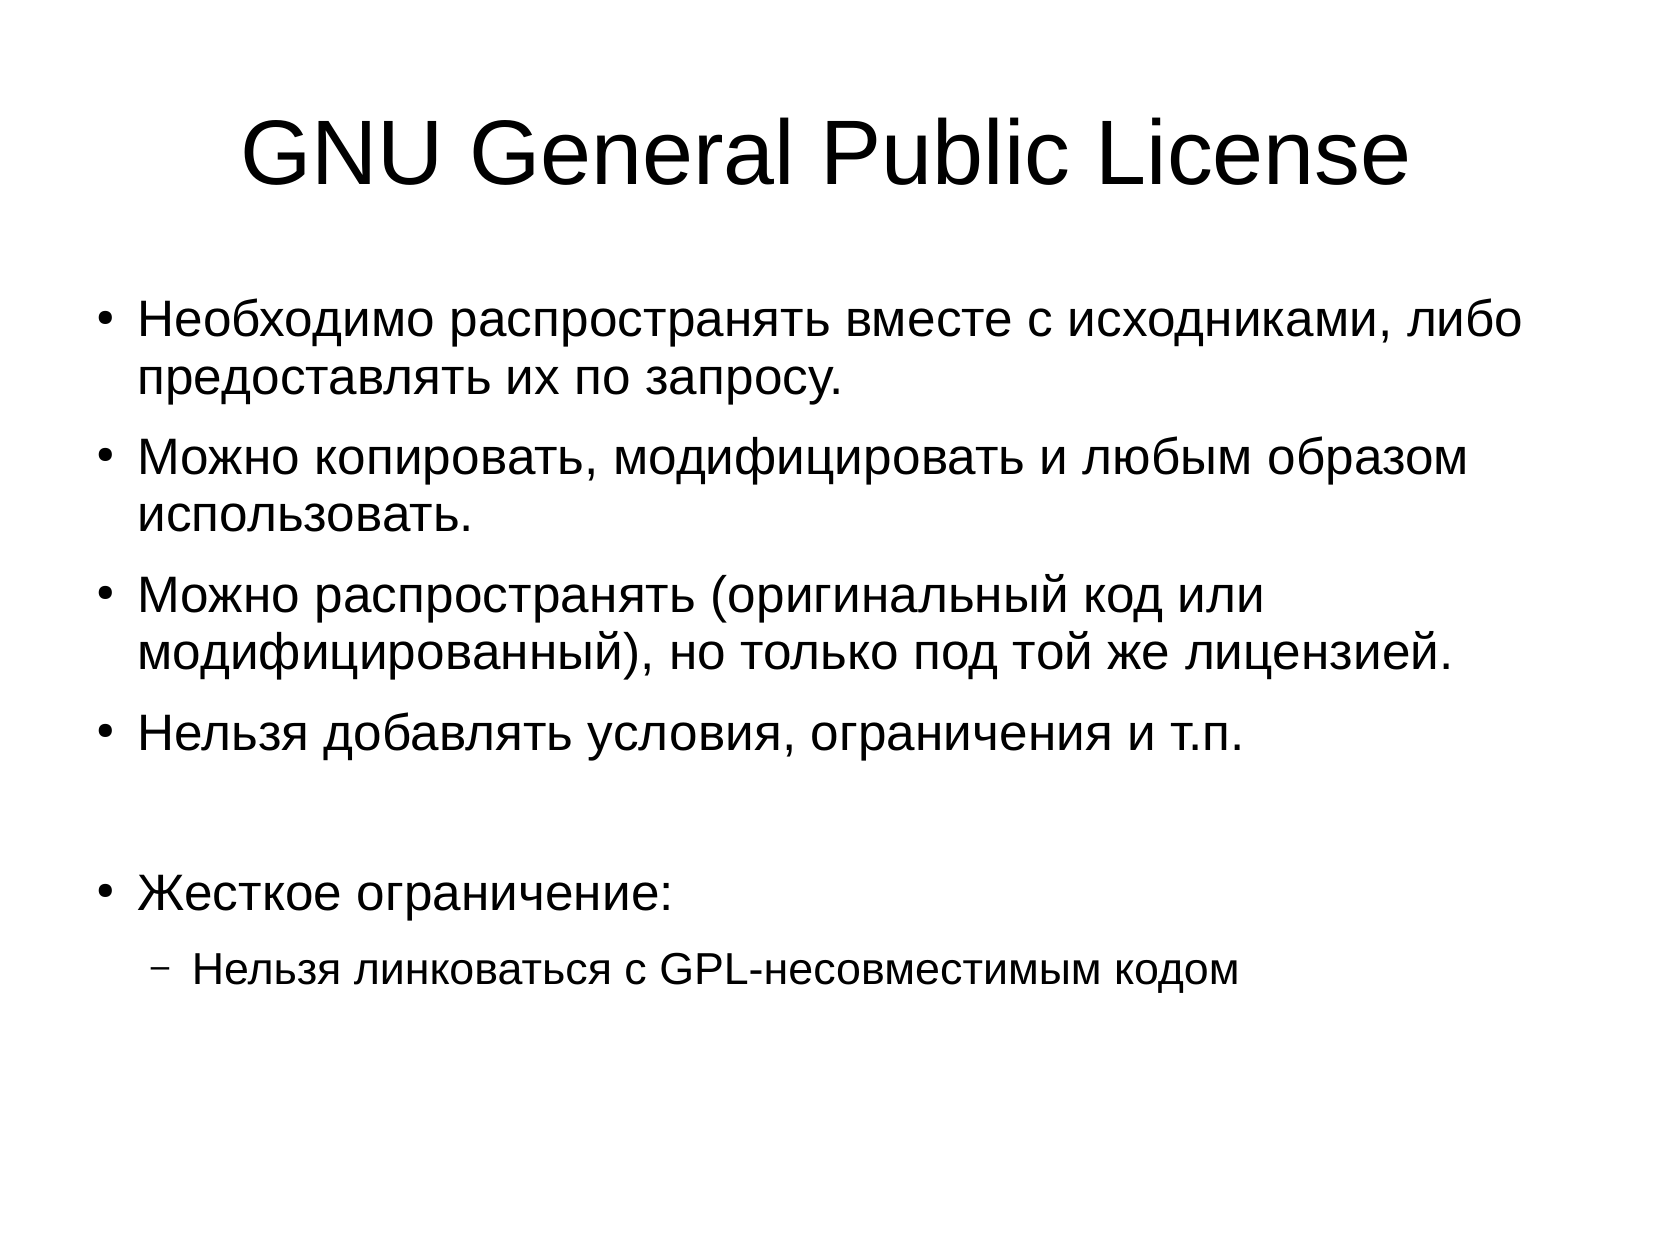

# GNU General Public License
Необходимо распространять вместе с исходниками, либо предоставлять их по запросу.
Можно копировать, модифицировать и любым образом использовать.
Можно распространять (оригинальный код или модифицированный), но только под той же лицензией.
Нельзя добавлять условия, ограничения и т.п.
Жесткое ограничение:
Нельзя линковаться с GPL-несовместимым кодом